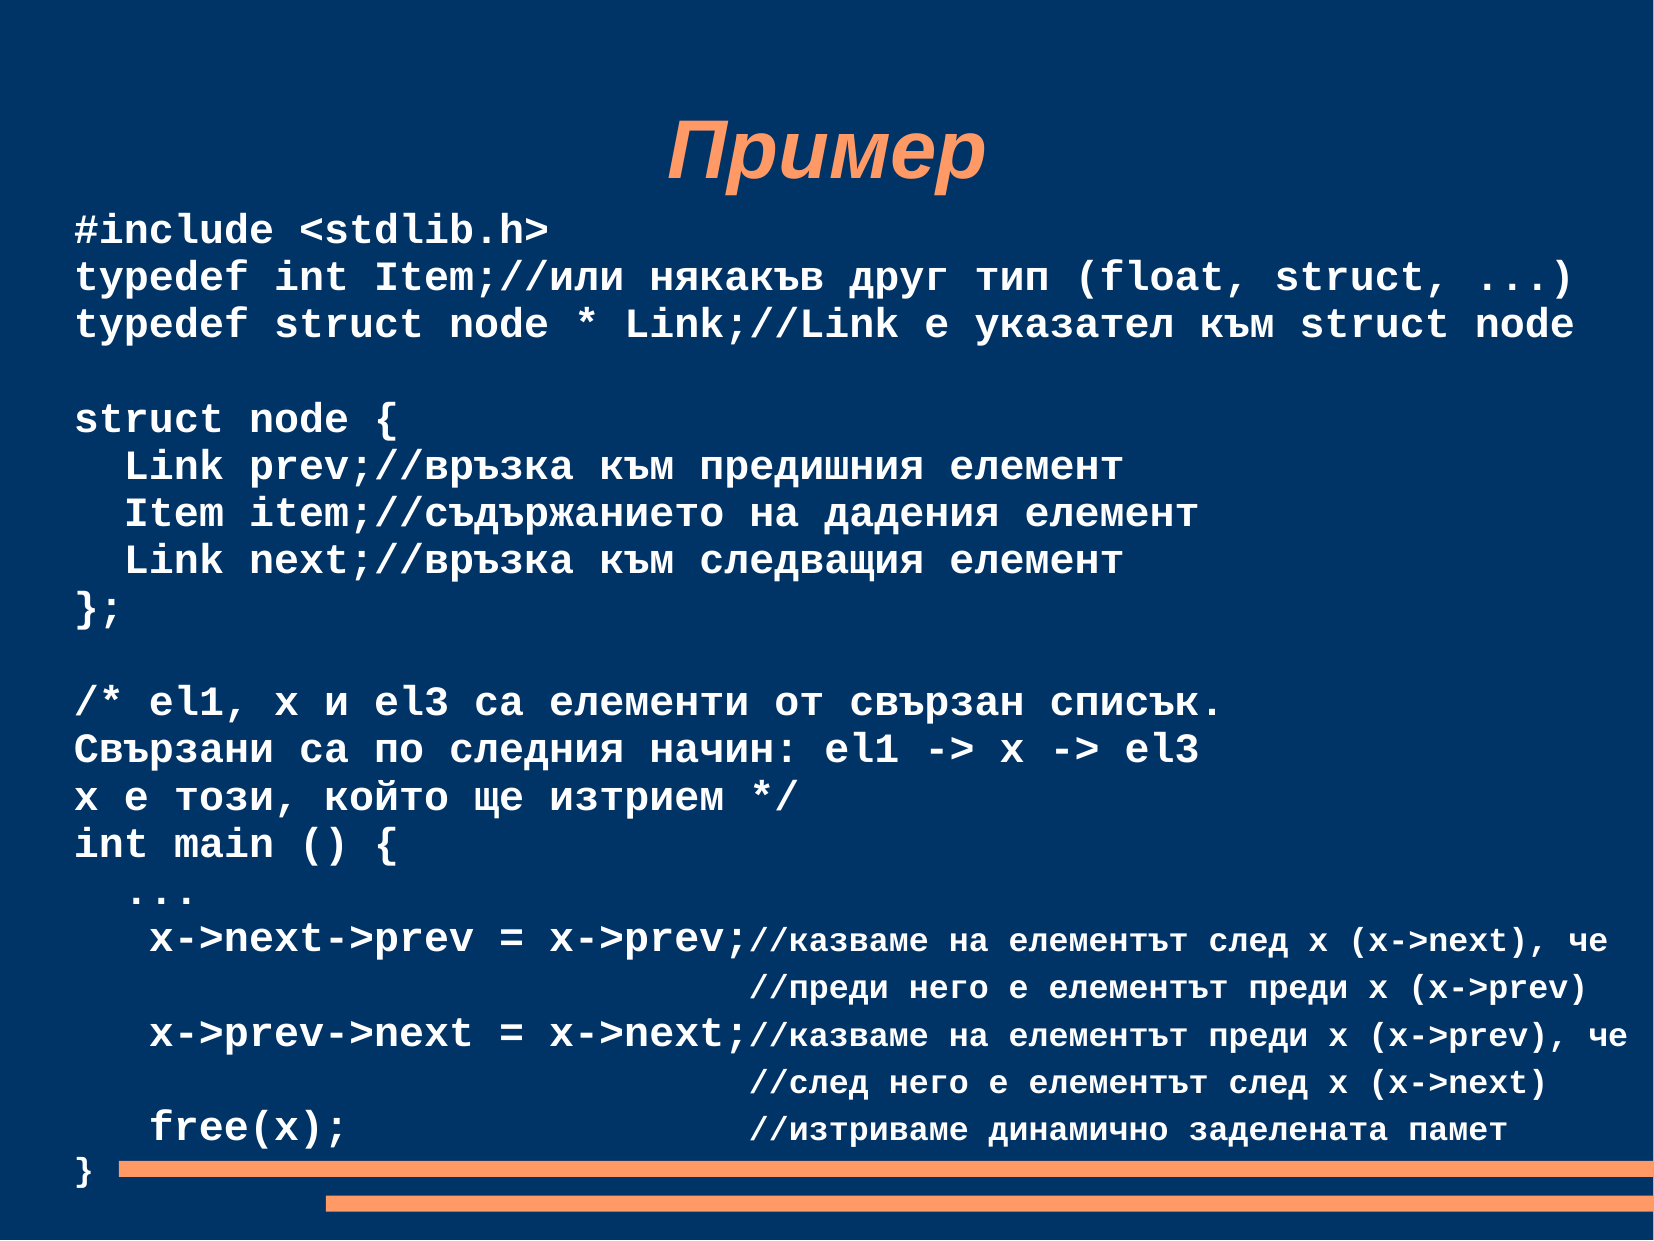

# Пример
#include <stdlib.h>
typedef int Item;//или някакъв друг тип (float, struct, ...)
typedef struct node * Link;//Link е указател към struct node
struct node {
 Link prev;//връзка към предишния елемент
 Item item;//съдържанието на дадения елемент
 Link next;//връзка към следващия елемент
};
/* el1, x и el3 са елементи от свързан списък.
Свързани са по следния начин: el1 -> x -> el3
x е този, който ще изтрием */
int main () {
 ...
	x->next->prev = x->prev;//казваме на елементът след x (x->next), че
 	 								//преди него е елементът преди x (x->prev)
	x->prev->next = x->next;//казваме на елементът преди x (x->prev), че
 	 							//след него е елементът след x (x->next)
 	free(x);						//изтриваме динамично заделената памет
}